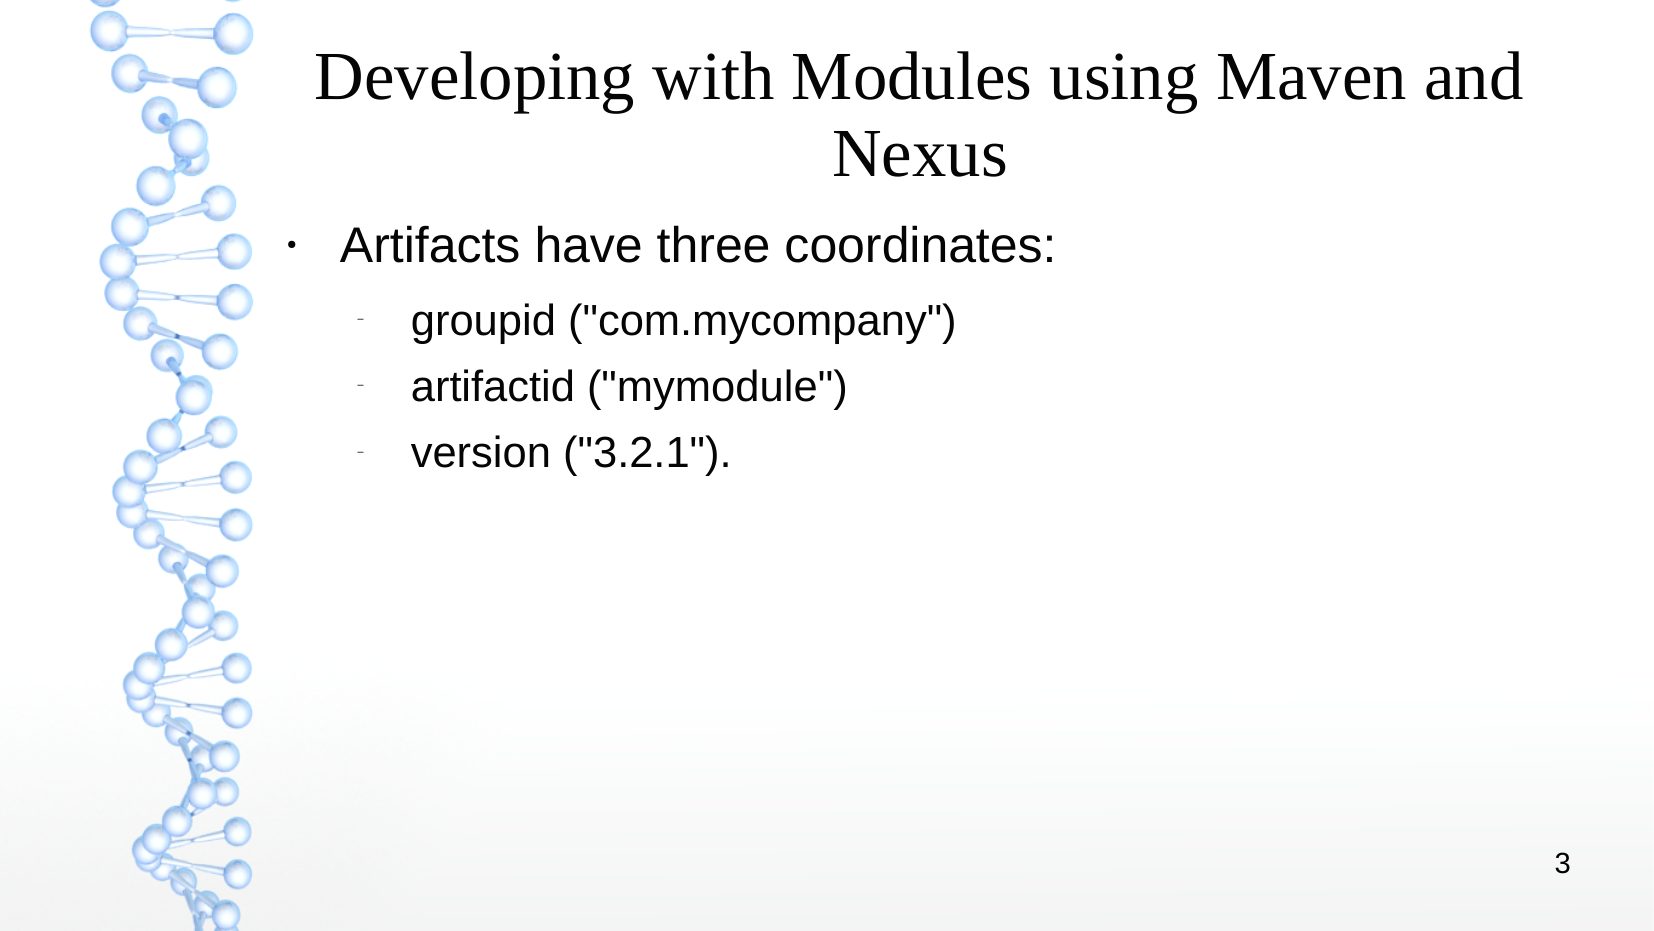

# Developing with Modules using Maven and Nexus
Artifacts have three coordinates:
groupid ("com.mycompany")
artifactid ("mymodule")
version ("3.2.1").
3